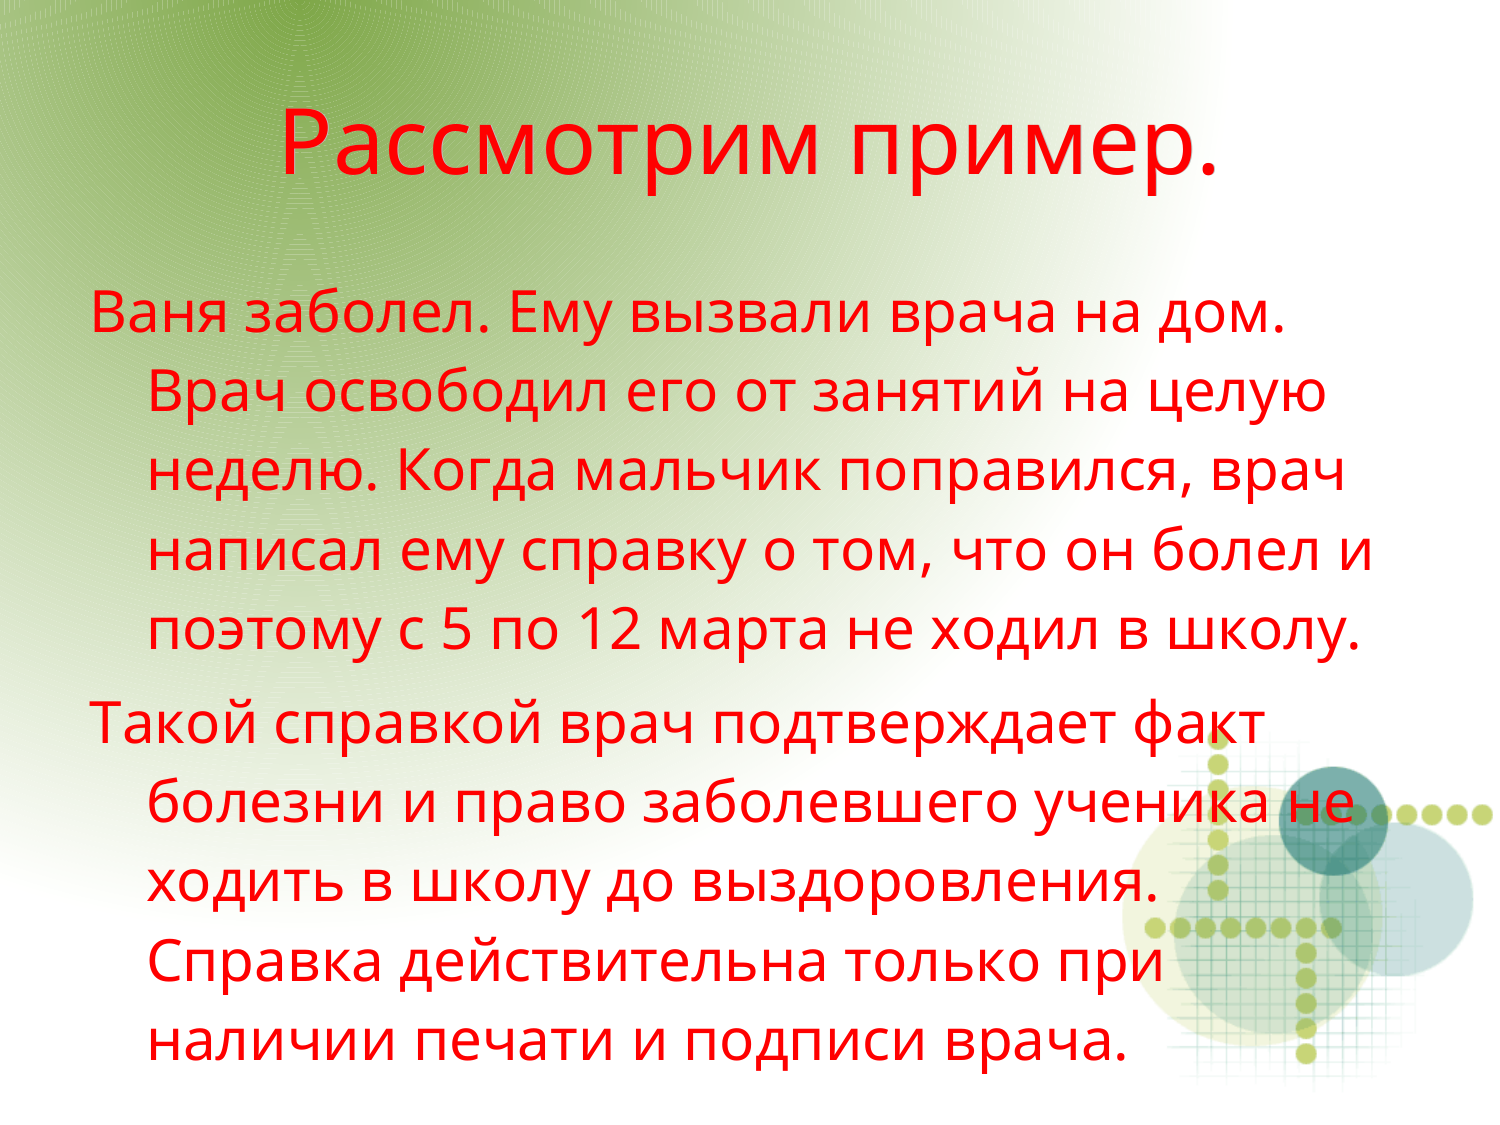

# Рассмотрим пример.
Ваня заболел. Ему вызвали врача на дом. Врач освободил его от занятий на целую неделю. Когда мальчик поправился, врач написал ему справку о том, что он болел и поэтому с 5 по 12 марта не ходил в школу.
Такой справкой врач подтверждает факт болезни и право заболевшего ученика не ходить в школу до выздоровления. Справка действительна только при наличии печати и подписи врача.